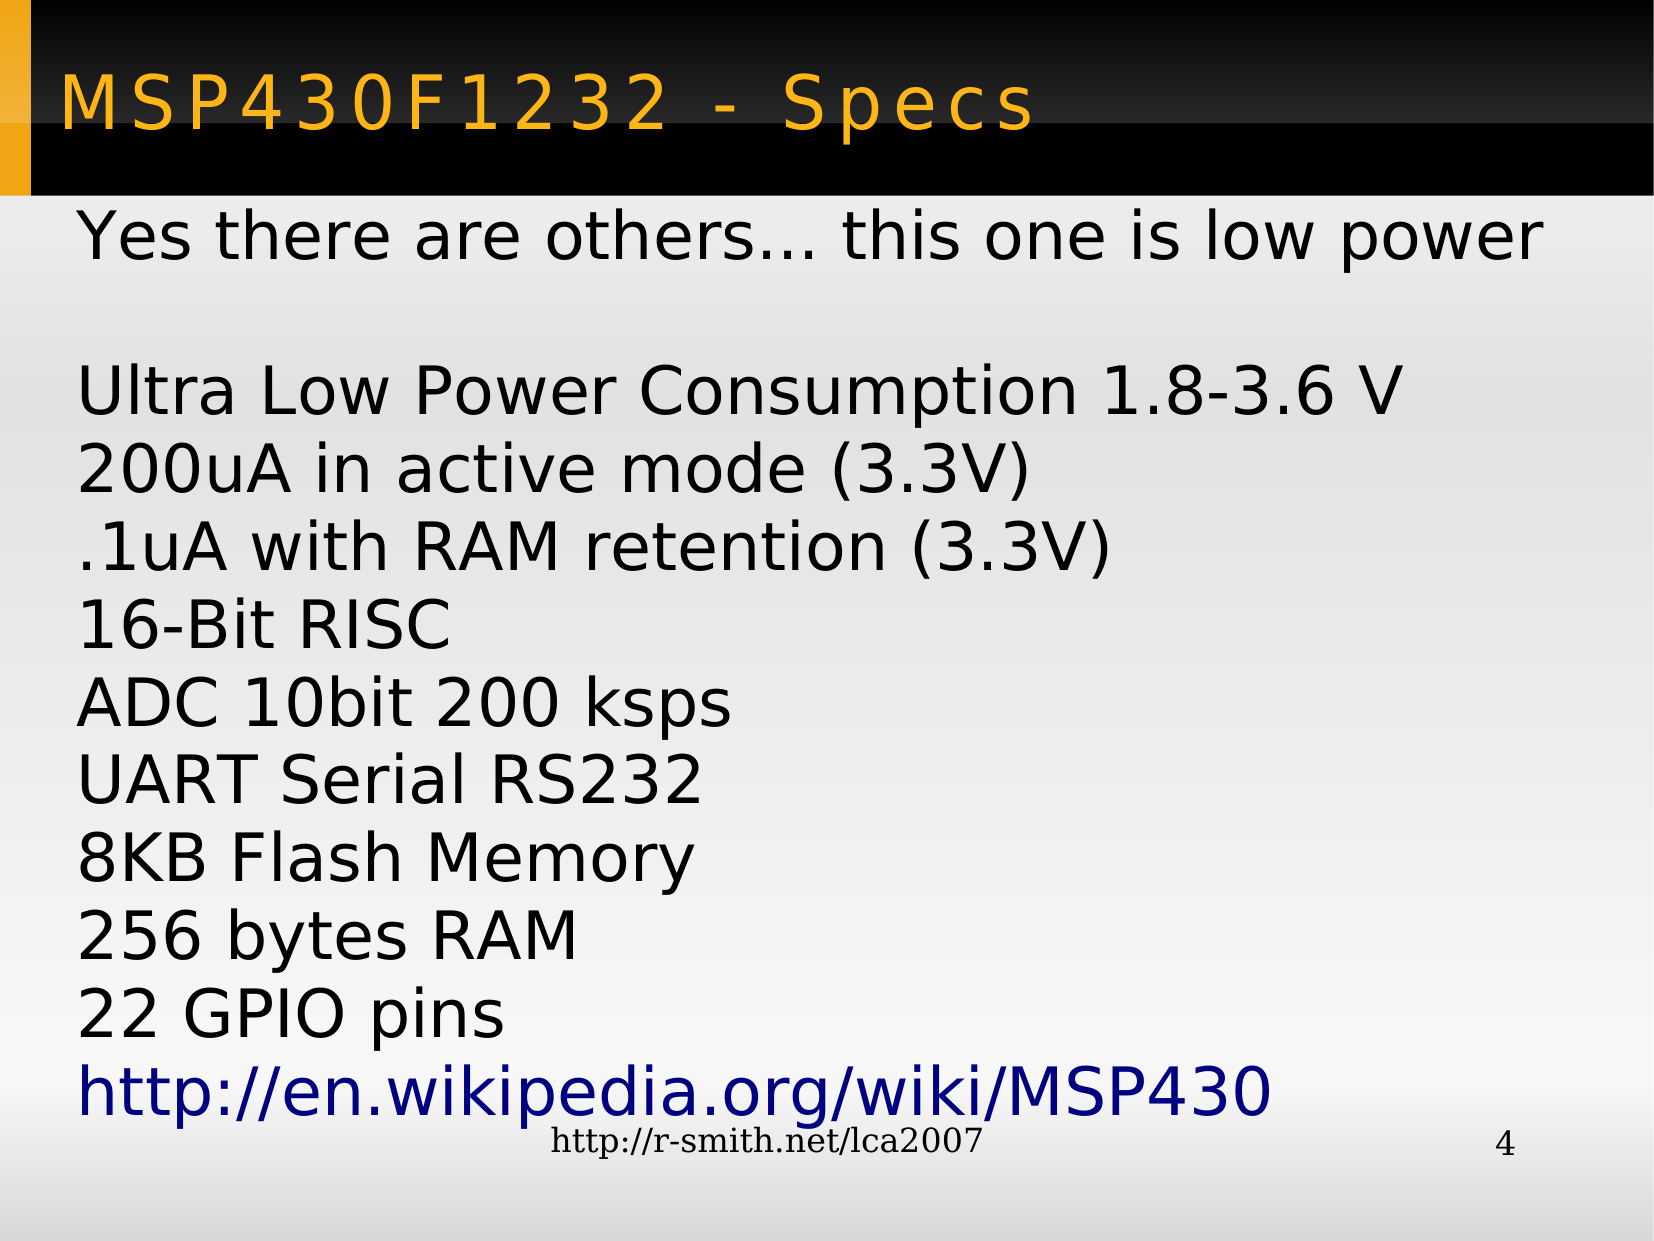

# MSP430F1232 - Specs
Yes there are others... this one is low power
Ultra Low Power Consumption 1.8-3.6 V
200uA in active mode (3.3V)
.1uA with RAM retention (3.3V)
16-Bit RISC
ADC 10bit 200 ksps
UART Serial RS232
8KB Flash Memory
256 bytes RAM
22 GPIO pins
http://en.wikipedia.org/wiki/MSP430
http://r-smith.net/lca2007
4